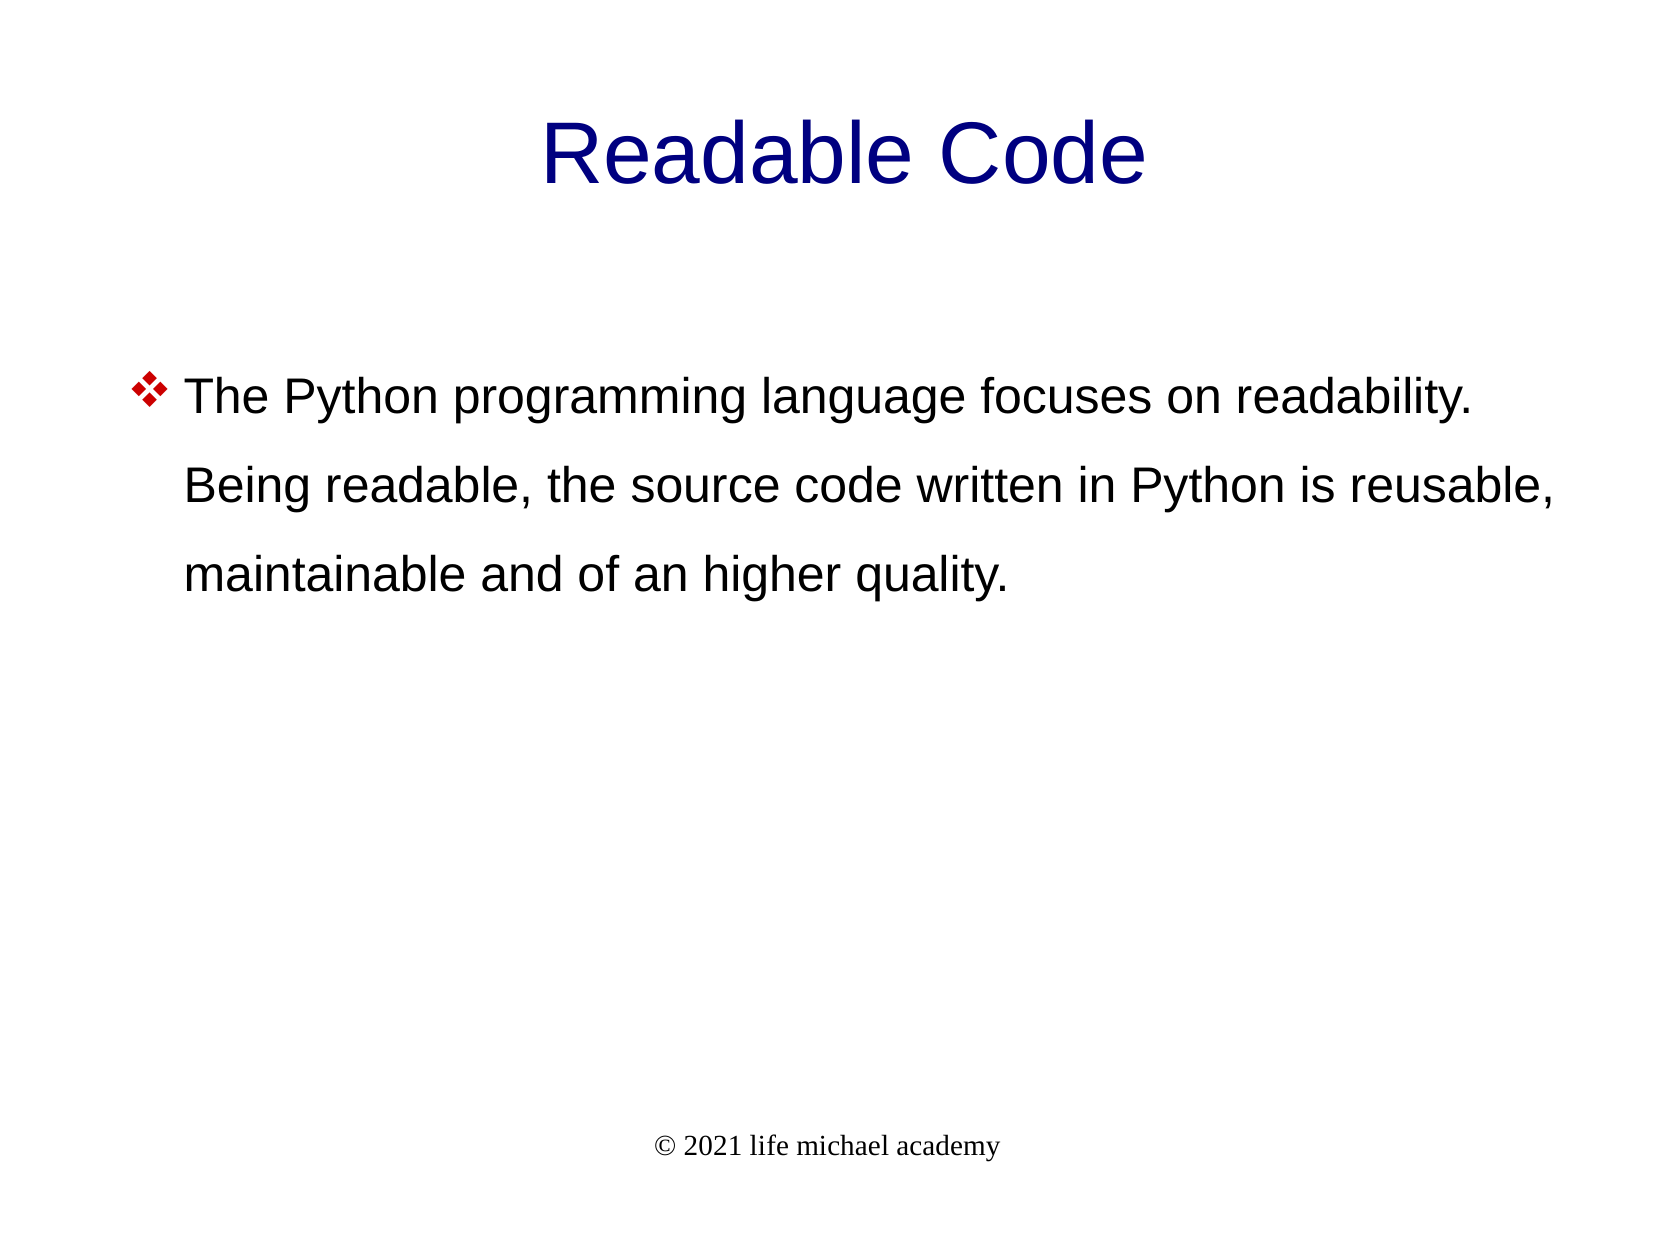

# Readable Code
The Python programming language focuses on readability. Being readable, the source code written in Python is reusable, maintainable and of an higher quality.
© 2021 life michael academy